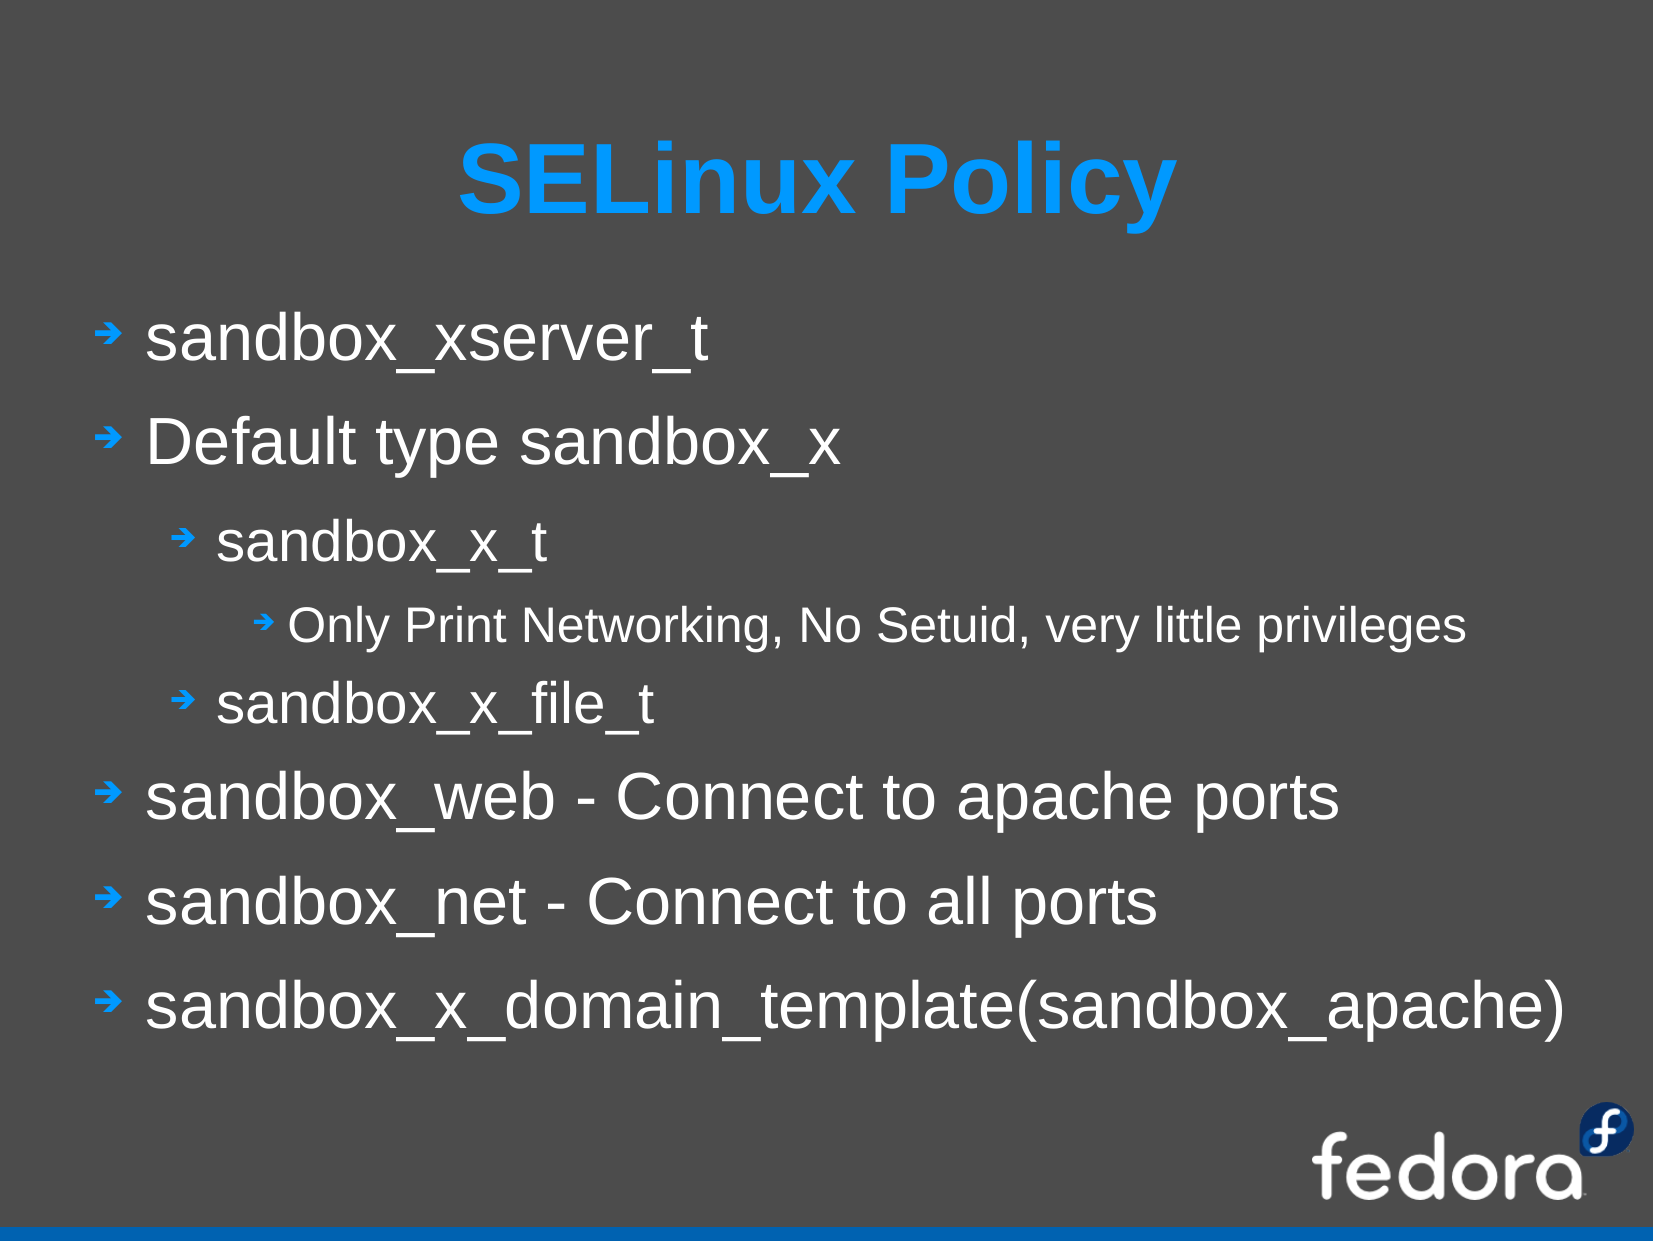

# SELinux Policy
sandbox_xserver_t
Default type sandbox_x
sandbox_x_t
Only Print Networking, No Setuid, very little privileges
sandbox_x_file_t
sandbox_web - Connect to apache ports
sandbox_net - Connect to all ports
sandbox_x_domain_template(sandbox_apache)